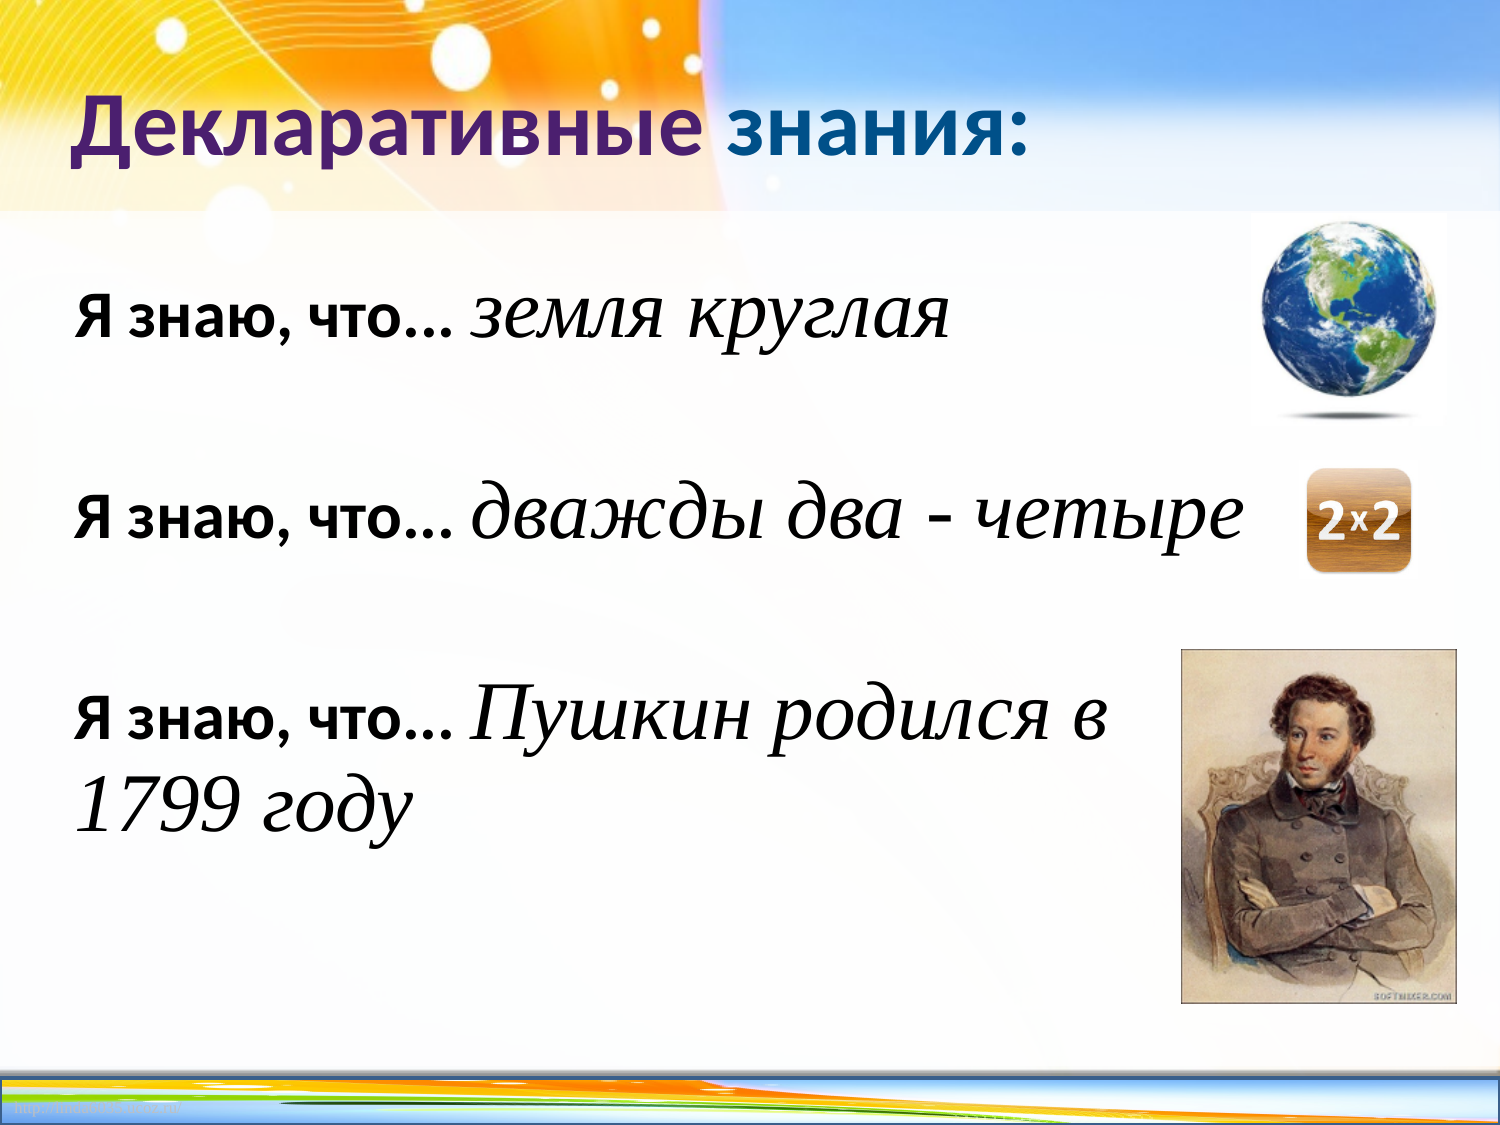

# Декларативные знания:
Я знаю, что... земля круглая
Я знаю, что... дважды два - четыре
Я знаю, что... Пушкин родился в 1799 году